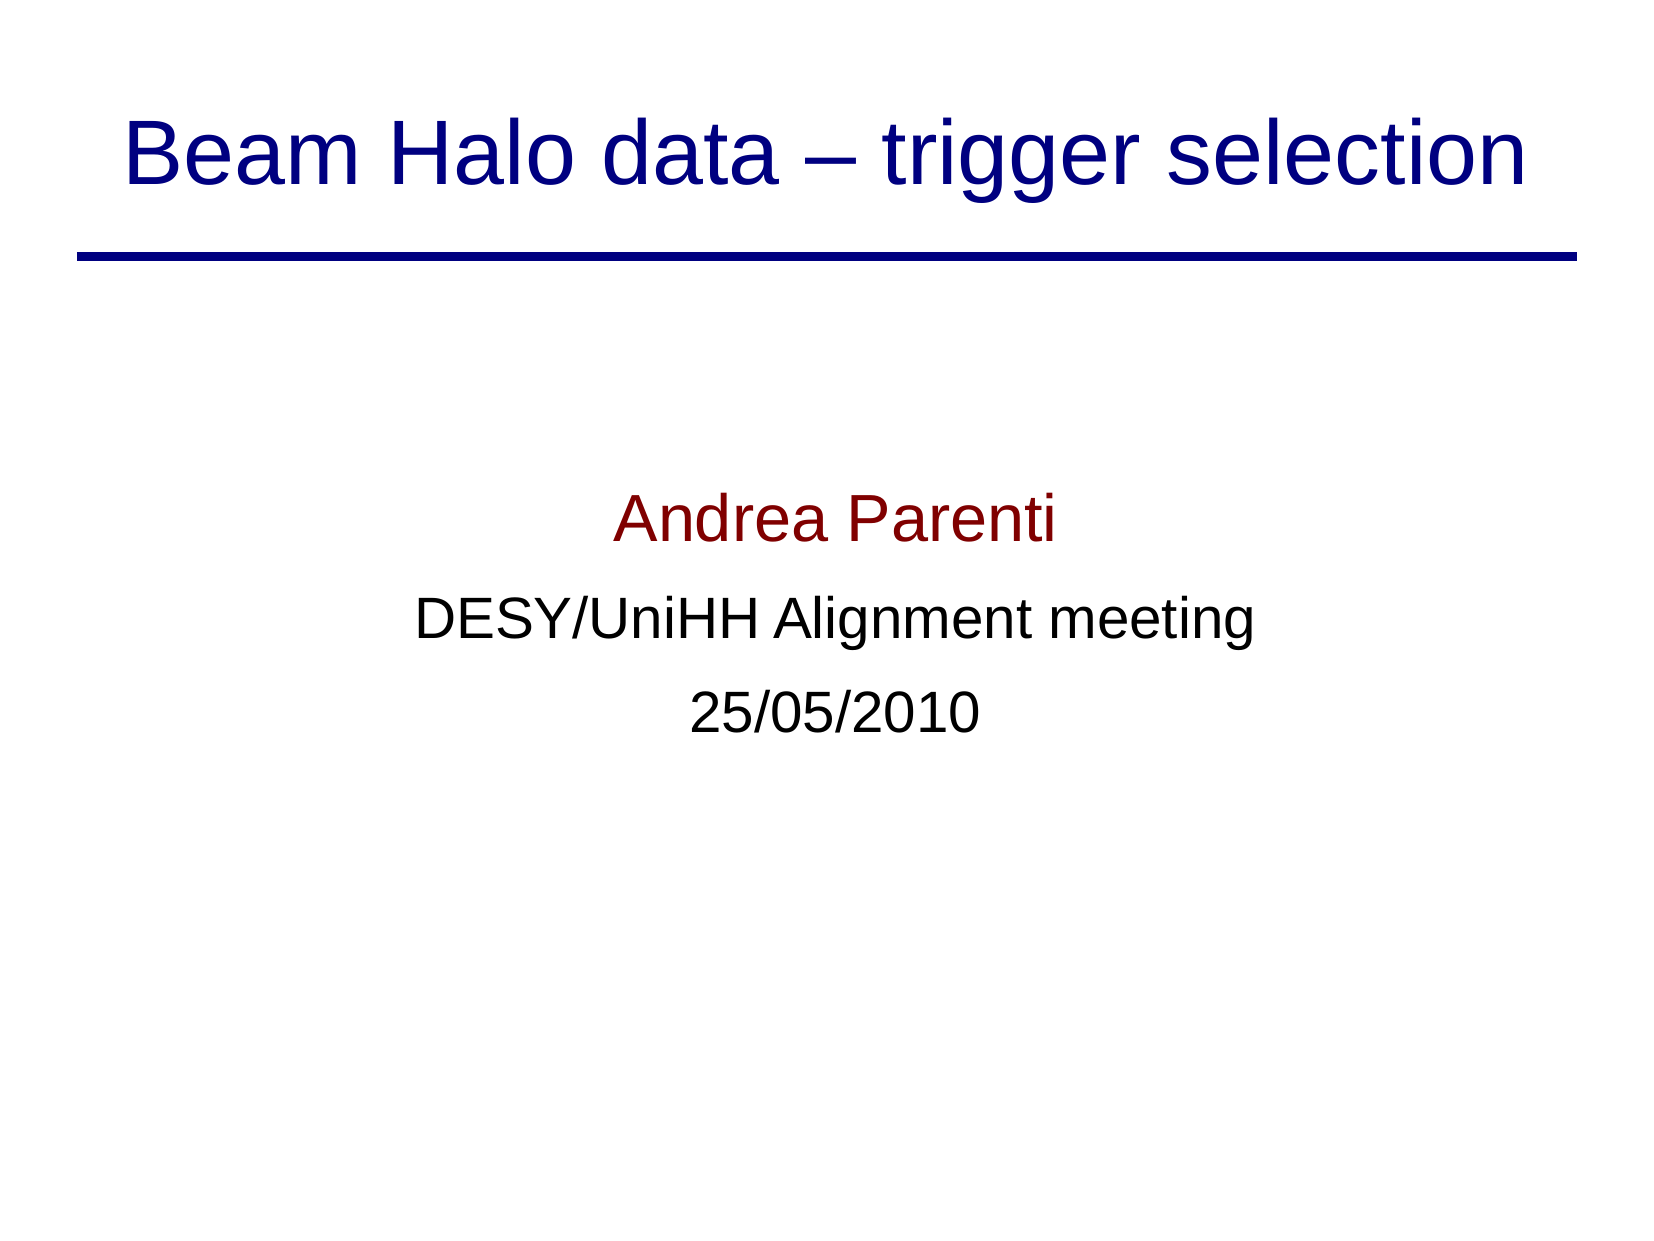

# Beam Halo data – trigger selection
Andrea Parenti
DESY/UniHH Alignment meeting
25/05/2010